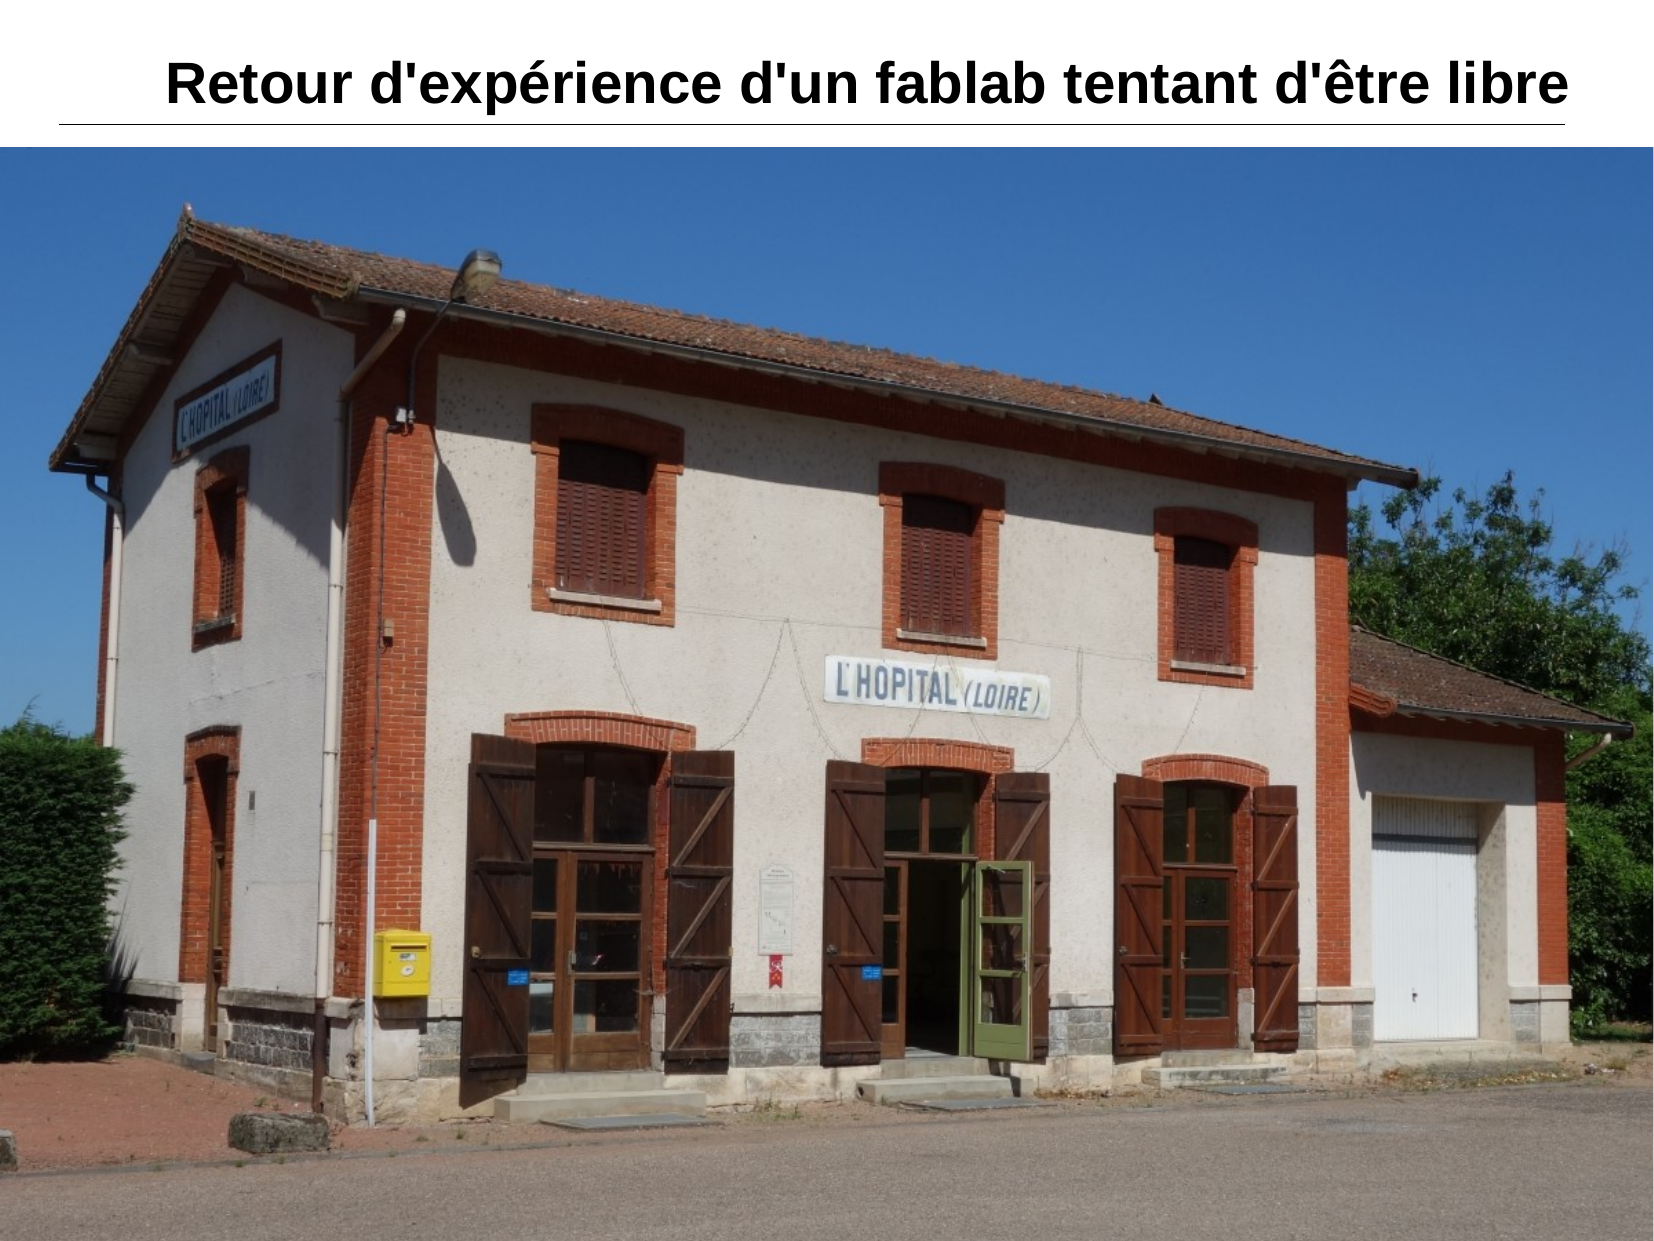

# Retour d'expérience d'un fablab tentant d'être libre
13